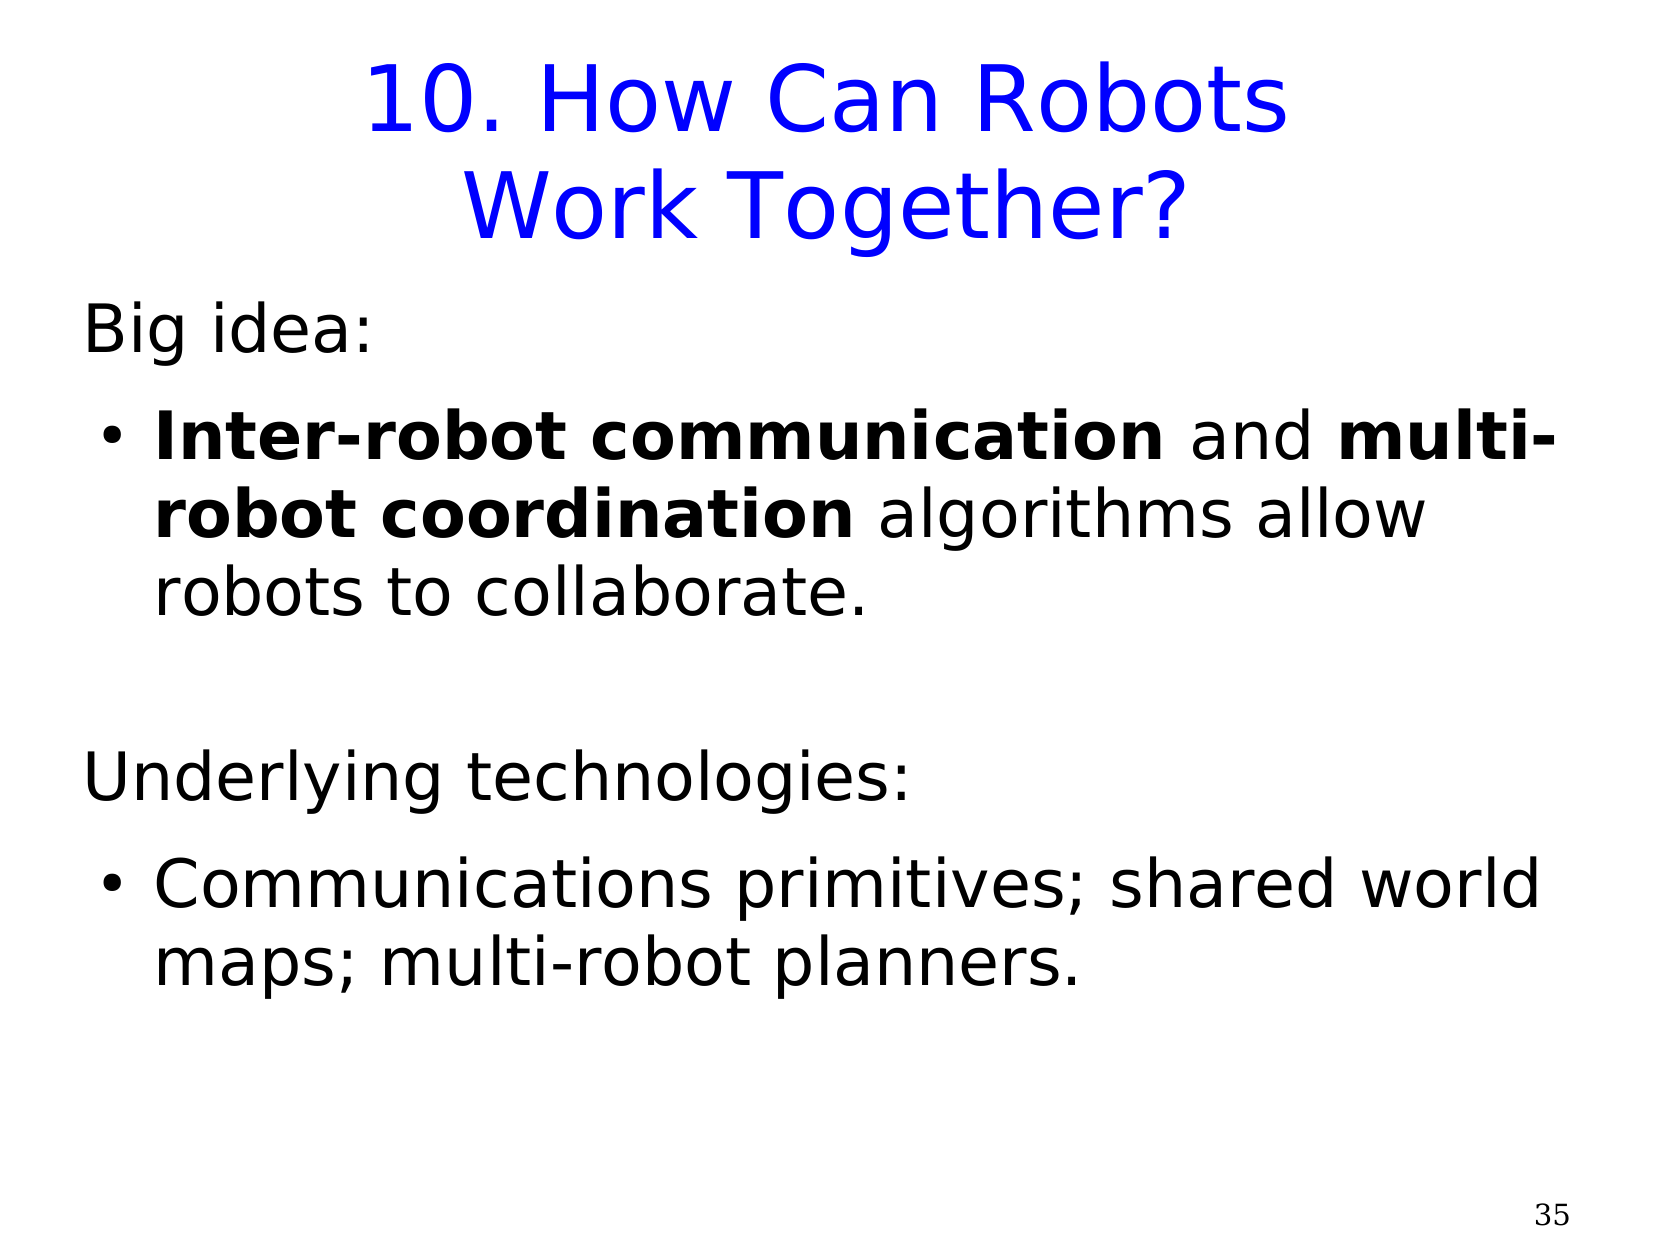

# 10. How Can Robots Work Together?
Big idea:
Inter-robot communication and multi-robot coordination algorithms allow robots to collaborate.
Underlying technologies:
Communications primitives; shared world maps; multi-robot planners.
35